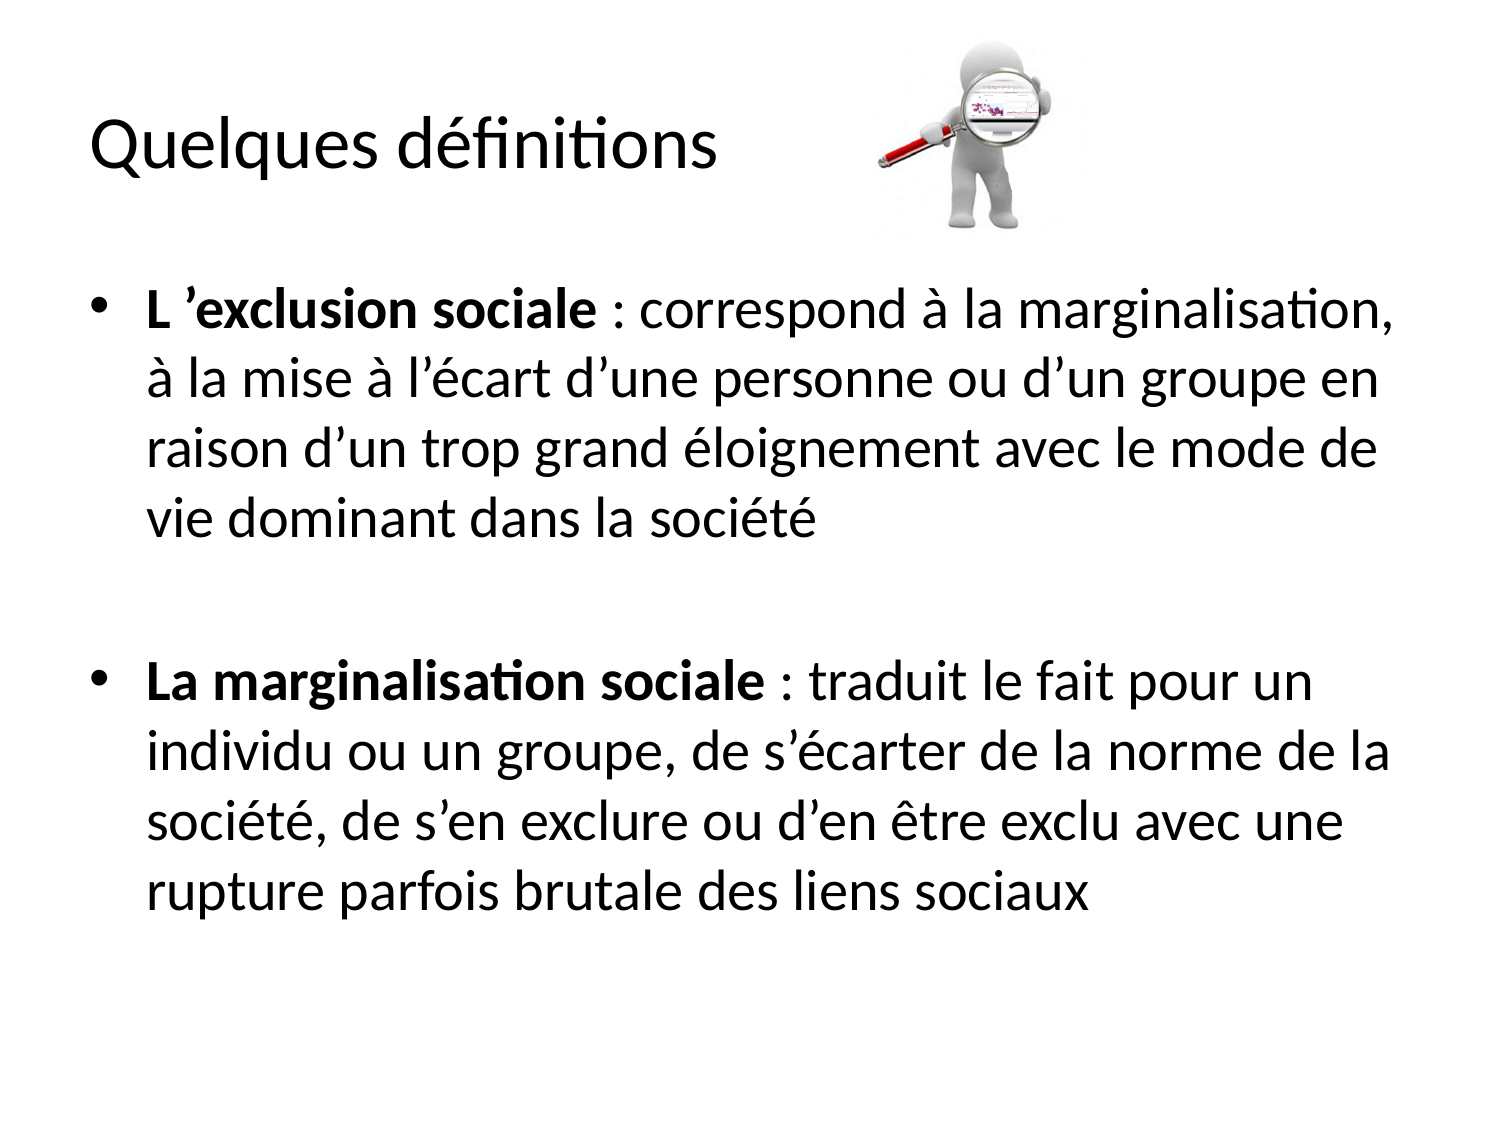

# Quelques définitions
L ’exclusion sociale : correspond à la marginalisation, à la mise à l’écart d’une personne ou d’un groupe en raison d’un trop grand éloignement avec le mode de vie dominant dans la société
La marginalisation sociale : traduit le fait pour un individu ou un groupe, de s’écarter de la norme de la société, de s’en exclure ou d’en être exclu avec une rupture parfois brutale des liens sociaux